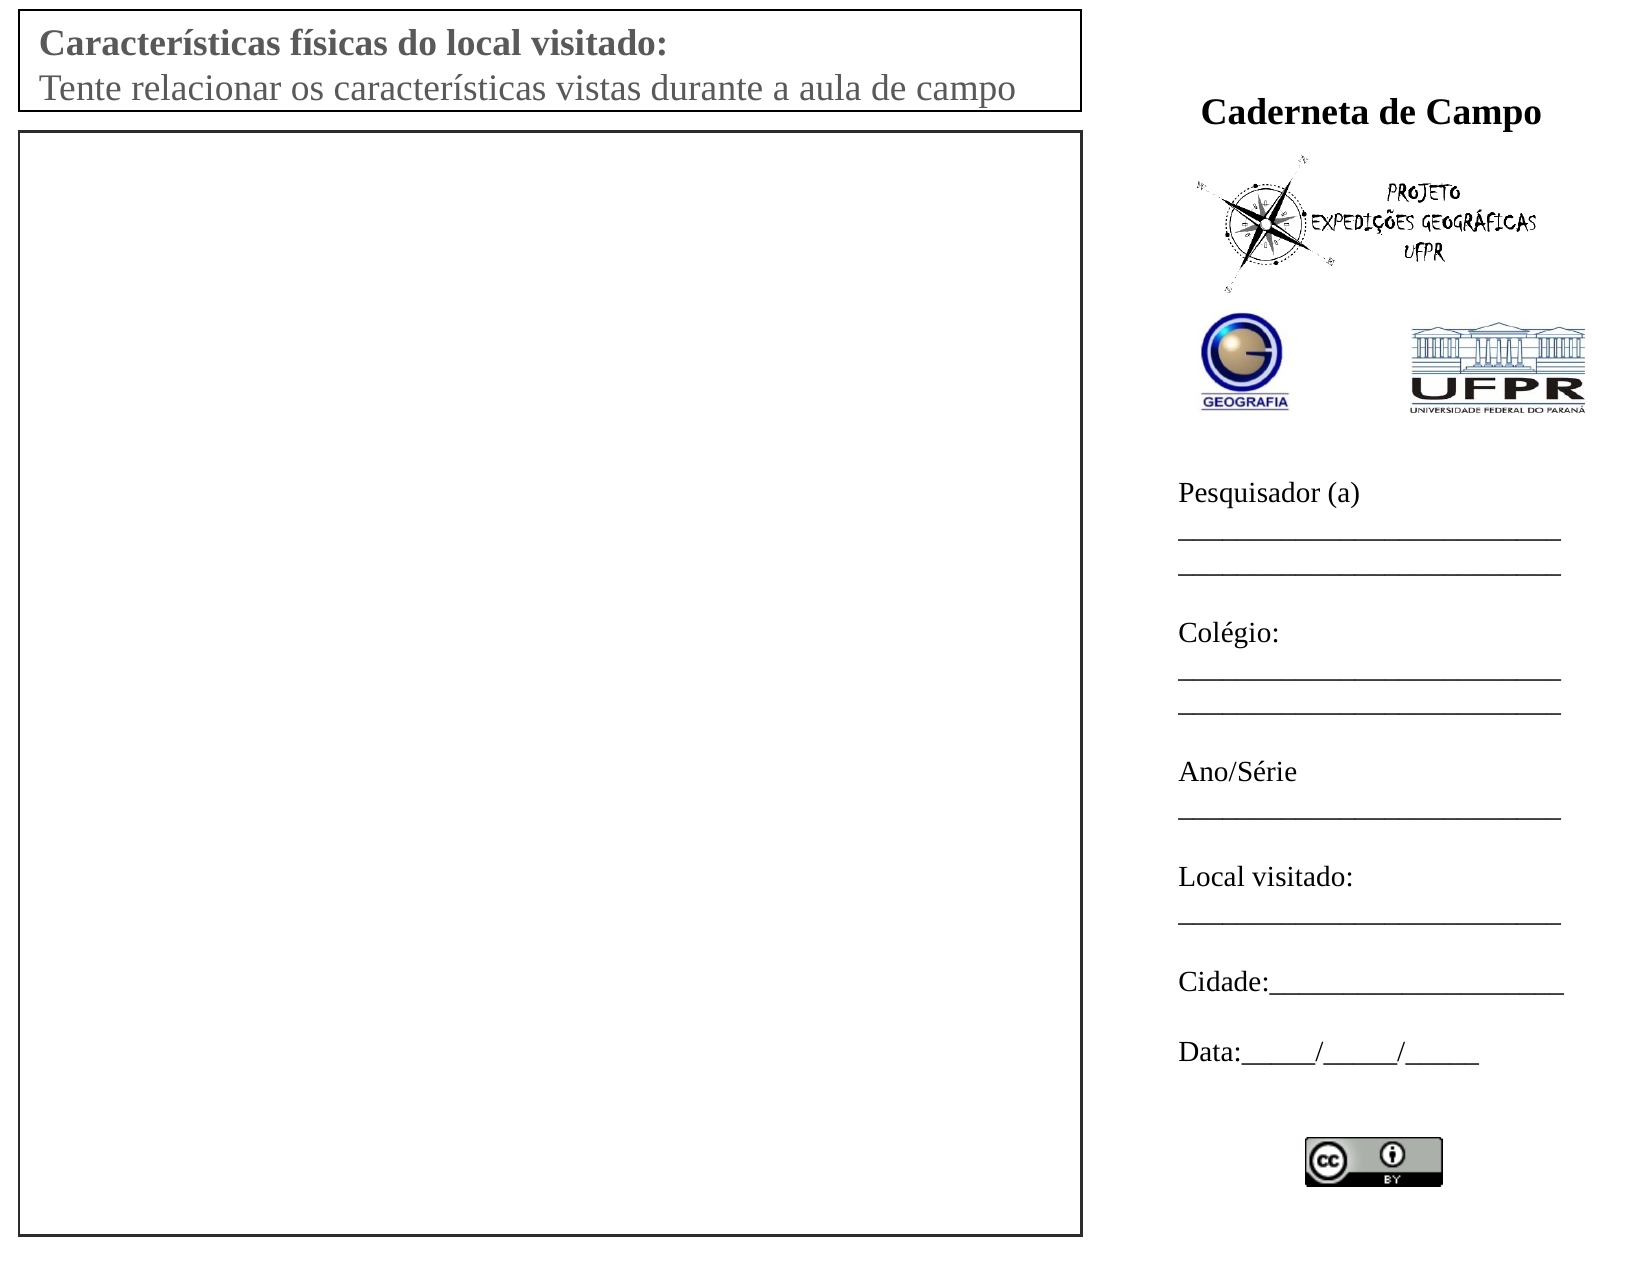

Características físicas do local visitado:
Tente relacionar os características vistas durante a aula de campo
Caderneta de Campo
Pesquisador (a) ____________________________________________________
Colégio:
____________________________________________________
Ano/Série
__________________________
Local visitado:
__________________________
Cidade:____________________
Data:_____/_____/_____